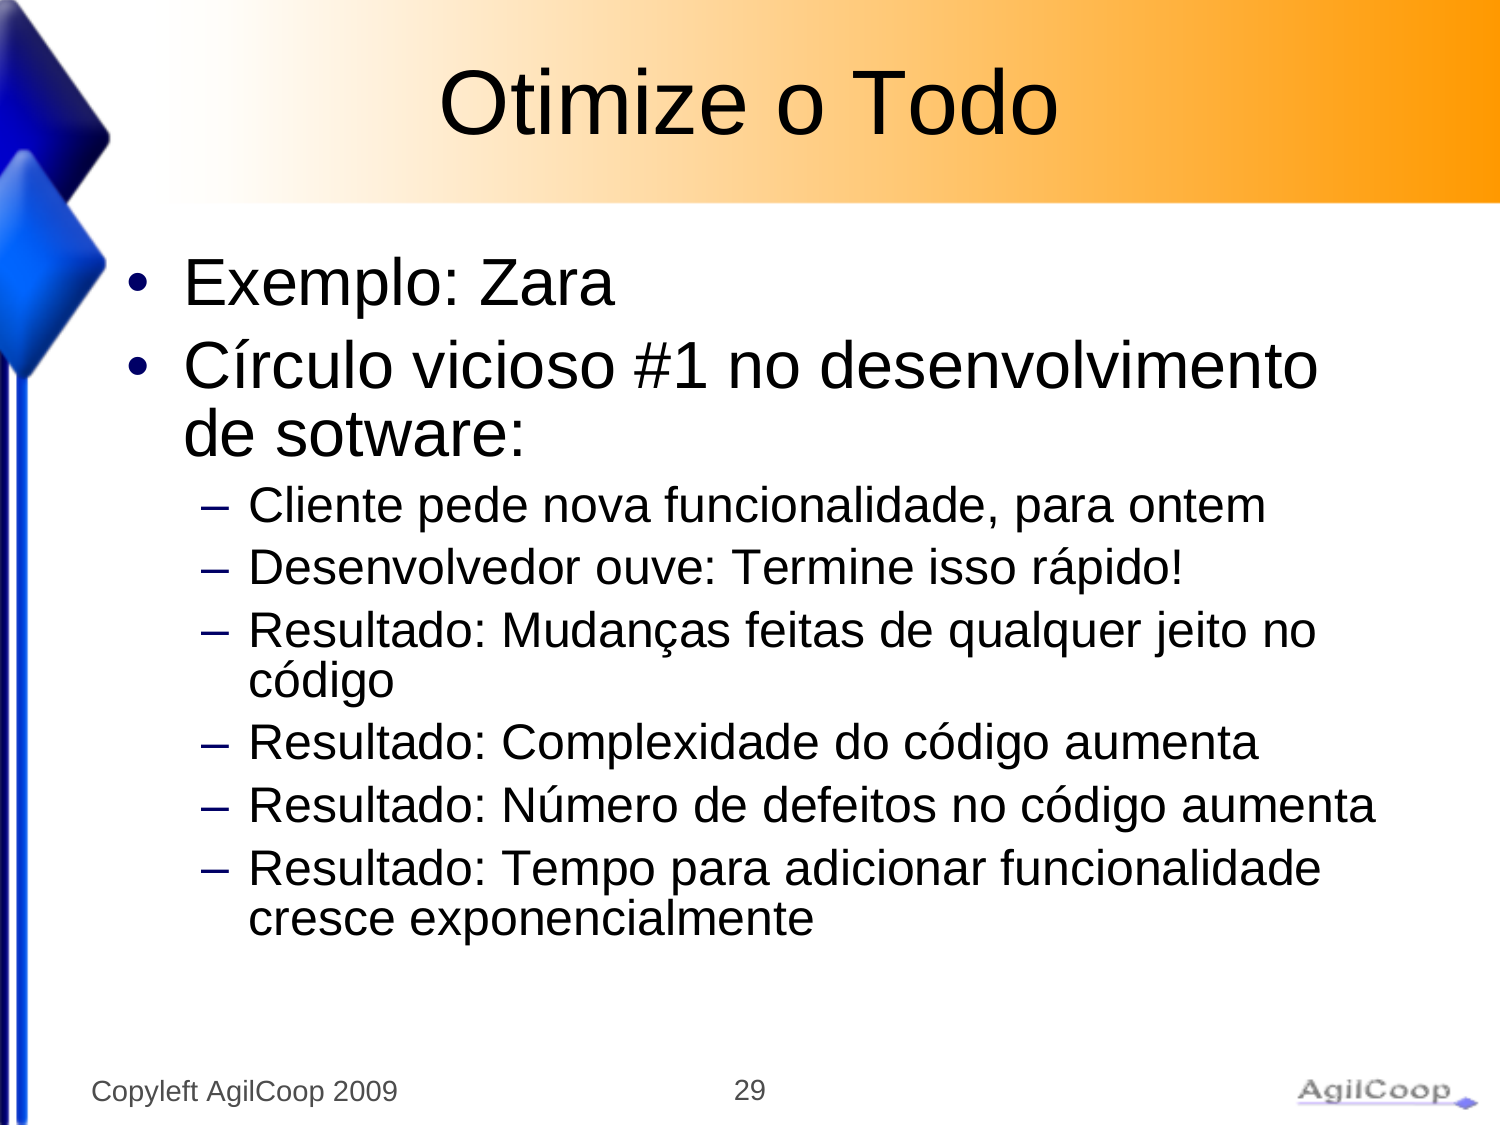

# Otimize o Todo
Exemplo: Zara
Círculo vicioso #1 no desenvolvimento de sotware:
Cliente pede nova funcionalidade, para ontem
Desenvolvedor ouve: Termine isso rápido!
Resultado: Mudanças feitas de qualquer jeito no código
Resultado: Complexidade do código aumenta
Resultado: Número de defeitos no código aumenta
Resultado: Tempo para adicionar funcionalidade cresce exponencialmente
Copyleft AgilCoop 2009
29